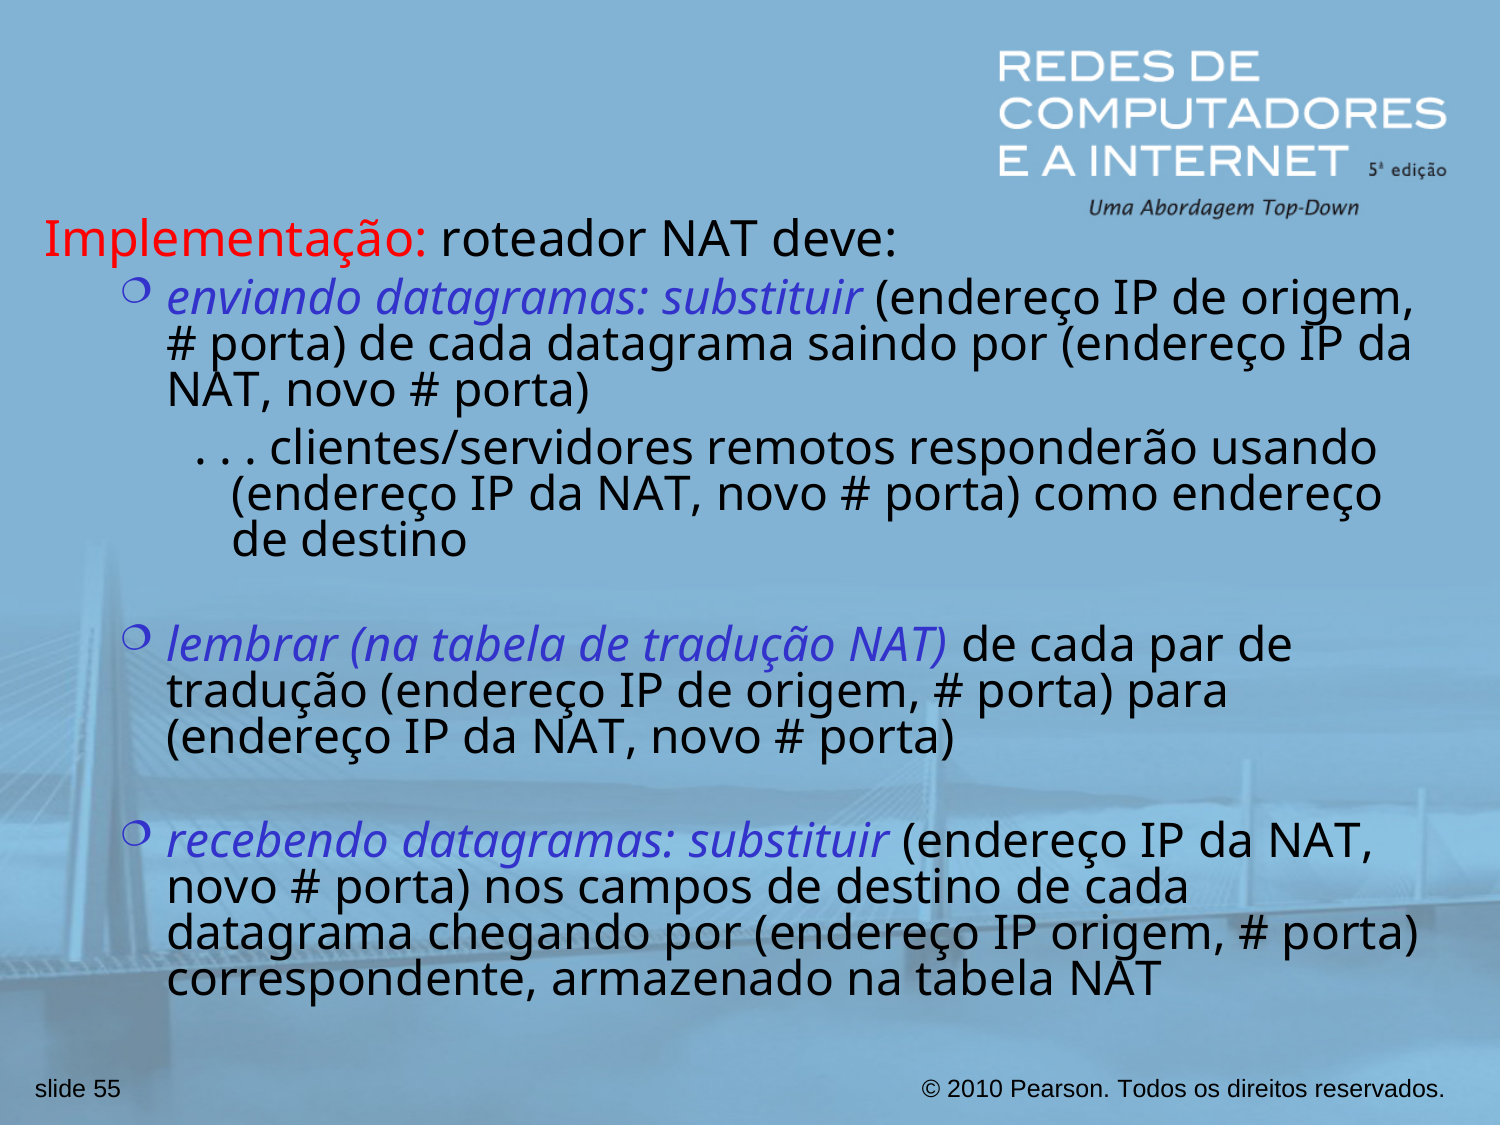

# Implementação: roteador NAT deve:
enviando datagramas: substituir (endereço IP de origem, # porta) de cada datagrama saindo por (endereço IP da NAT, novo # porta)
. . . clientes/servidores remotos responderão usando (endereço IP da NAT, novo # porta) como endereço de destino
lembrar (na tabela de tradução NAT) de cada par de tradução (endereço IP de origem, # porta) para (endereço IP da NAT, novo # porta)
recebendo datagramas: substituir (endereço IP da NAT, novo # porta) nos campos de destino de cada datagrama chegando por (endereço IP origem, # porta) correspondente, armazenado na tabela NAT